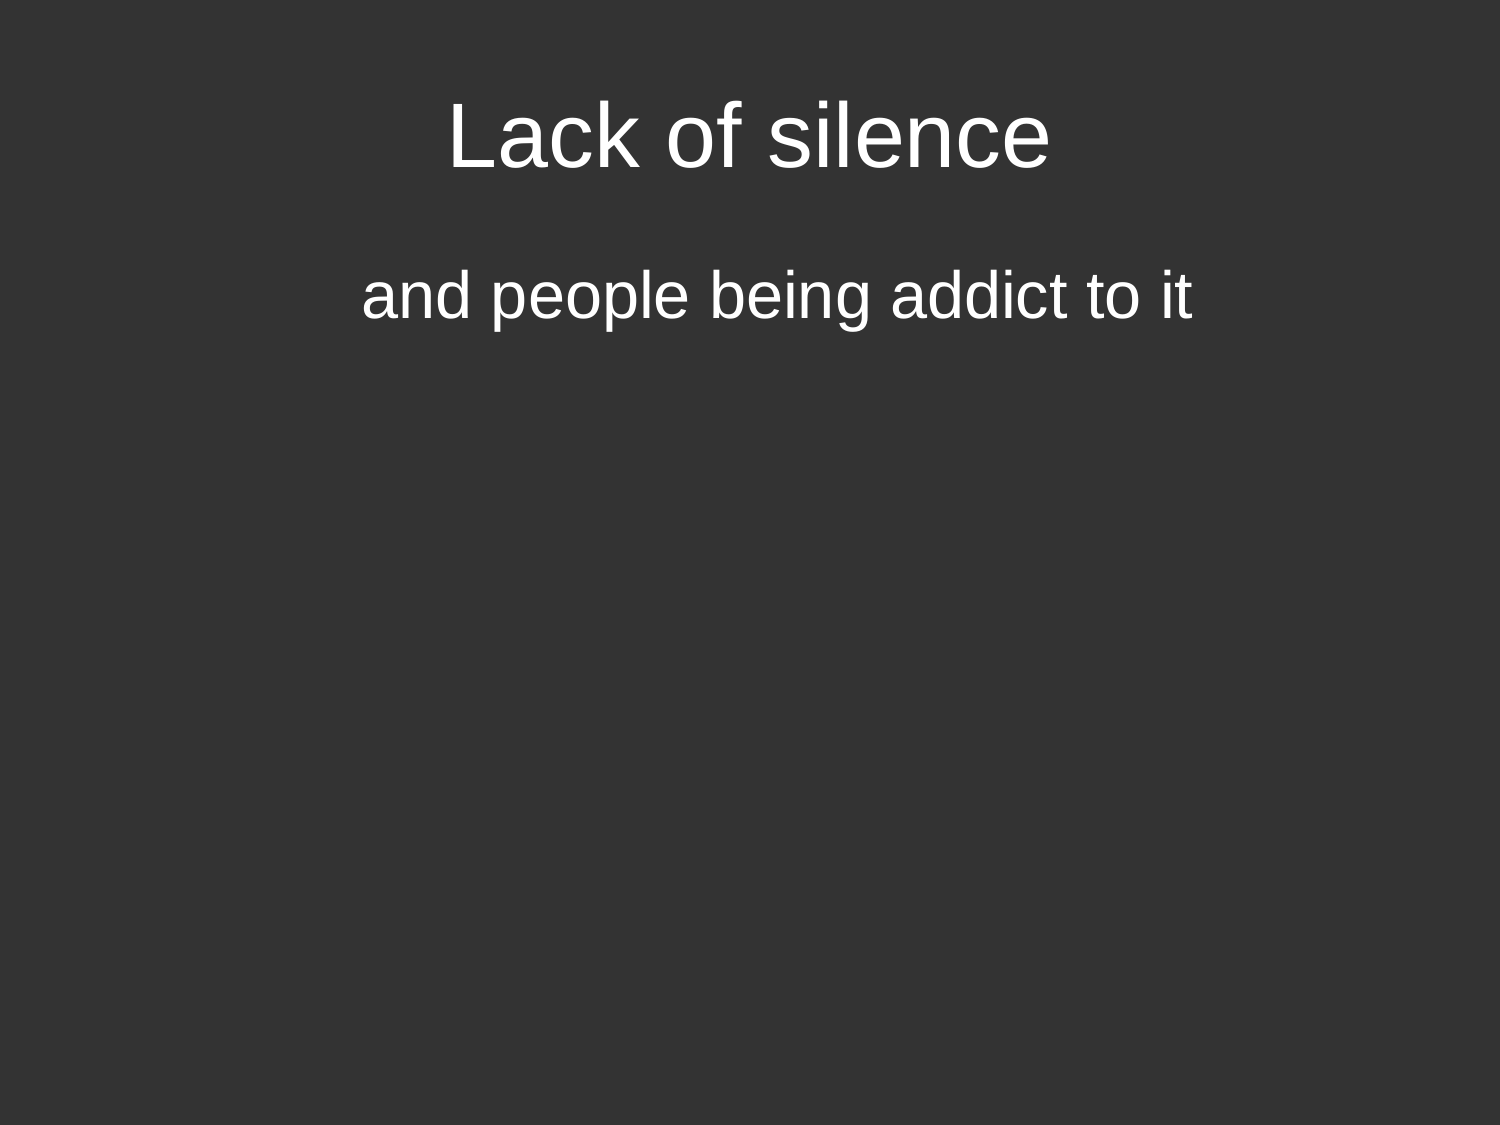

# Lack of silence
and people being addict to it